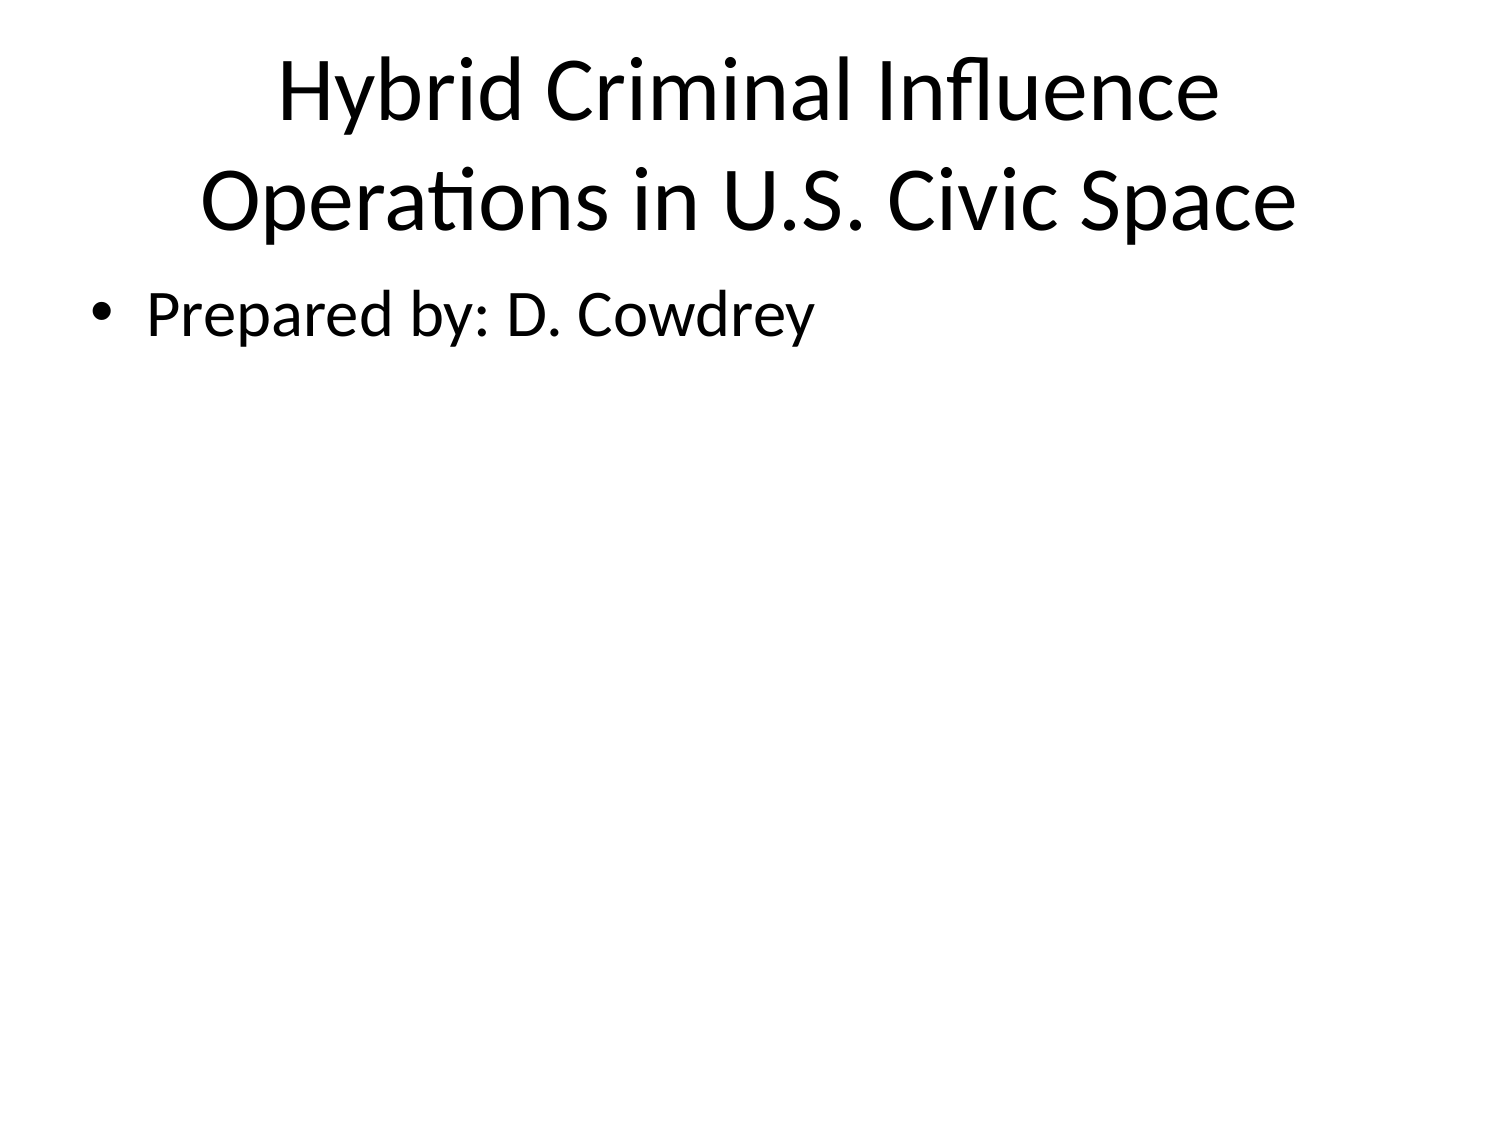

# Hybrid Criminal Influence Operations in U.S. Civic Space
Prepared by: D. Cowdrey